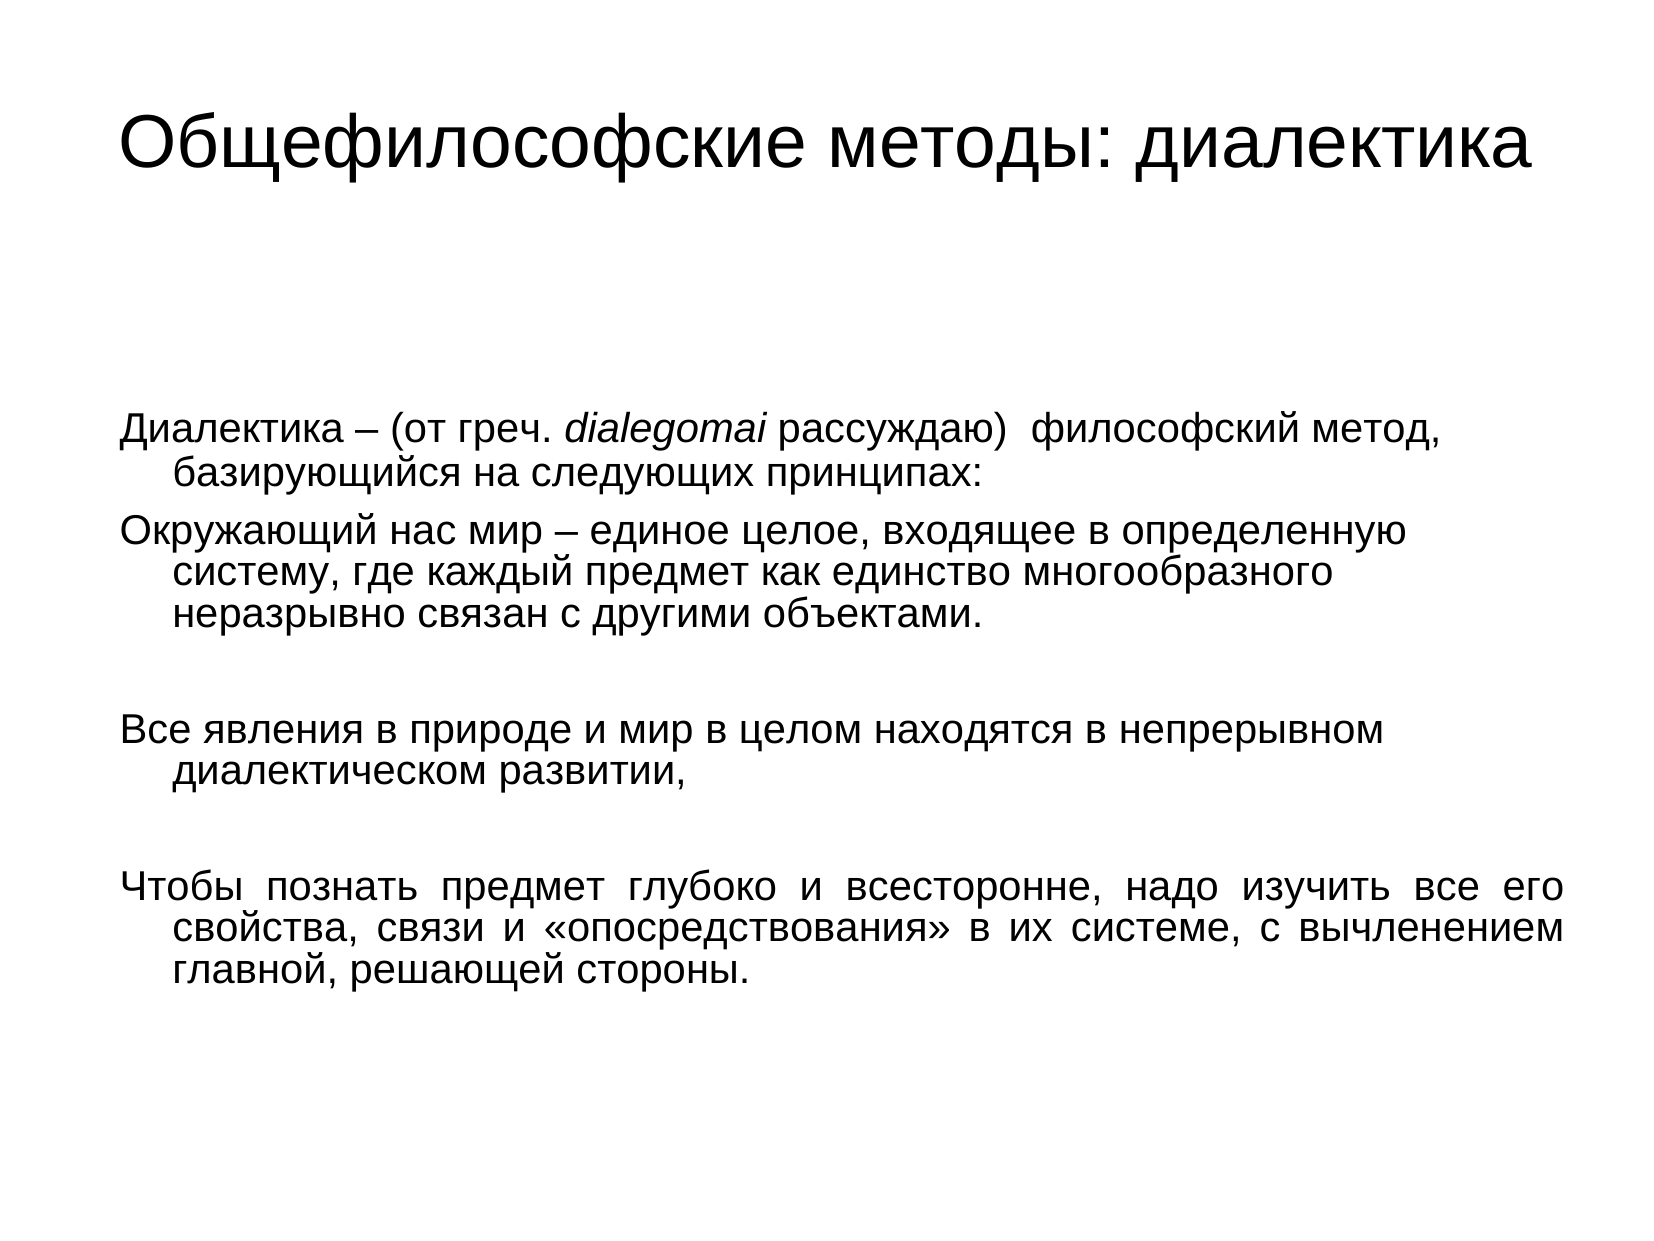

# Общефилософские методы: диалектика
Диалектика – (от греч. dialegomai рассуждаю) философский метод, базирующийся на следующих принципах:
Окружающий нас мир – единое целое, входящее в определенную систему, где каждый предмет как единство многообразного неразрывно связан с другими объектами.
Все явления в природе и мир в целом находятся в непрерывном диалектическом развитии,
Чтобы познать предмет глубоко и всесторонне, надо изучить все его свойства, связи и «опосредствования» в их системе, с вычленением главной, решающей стороны.